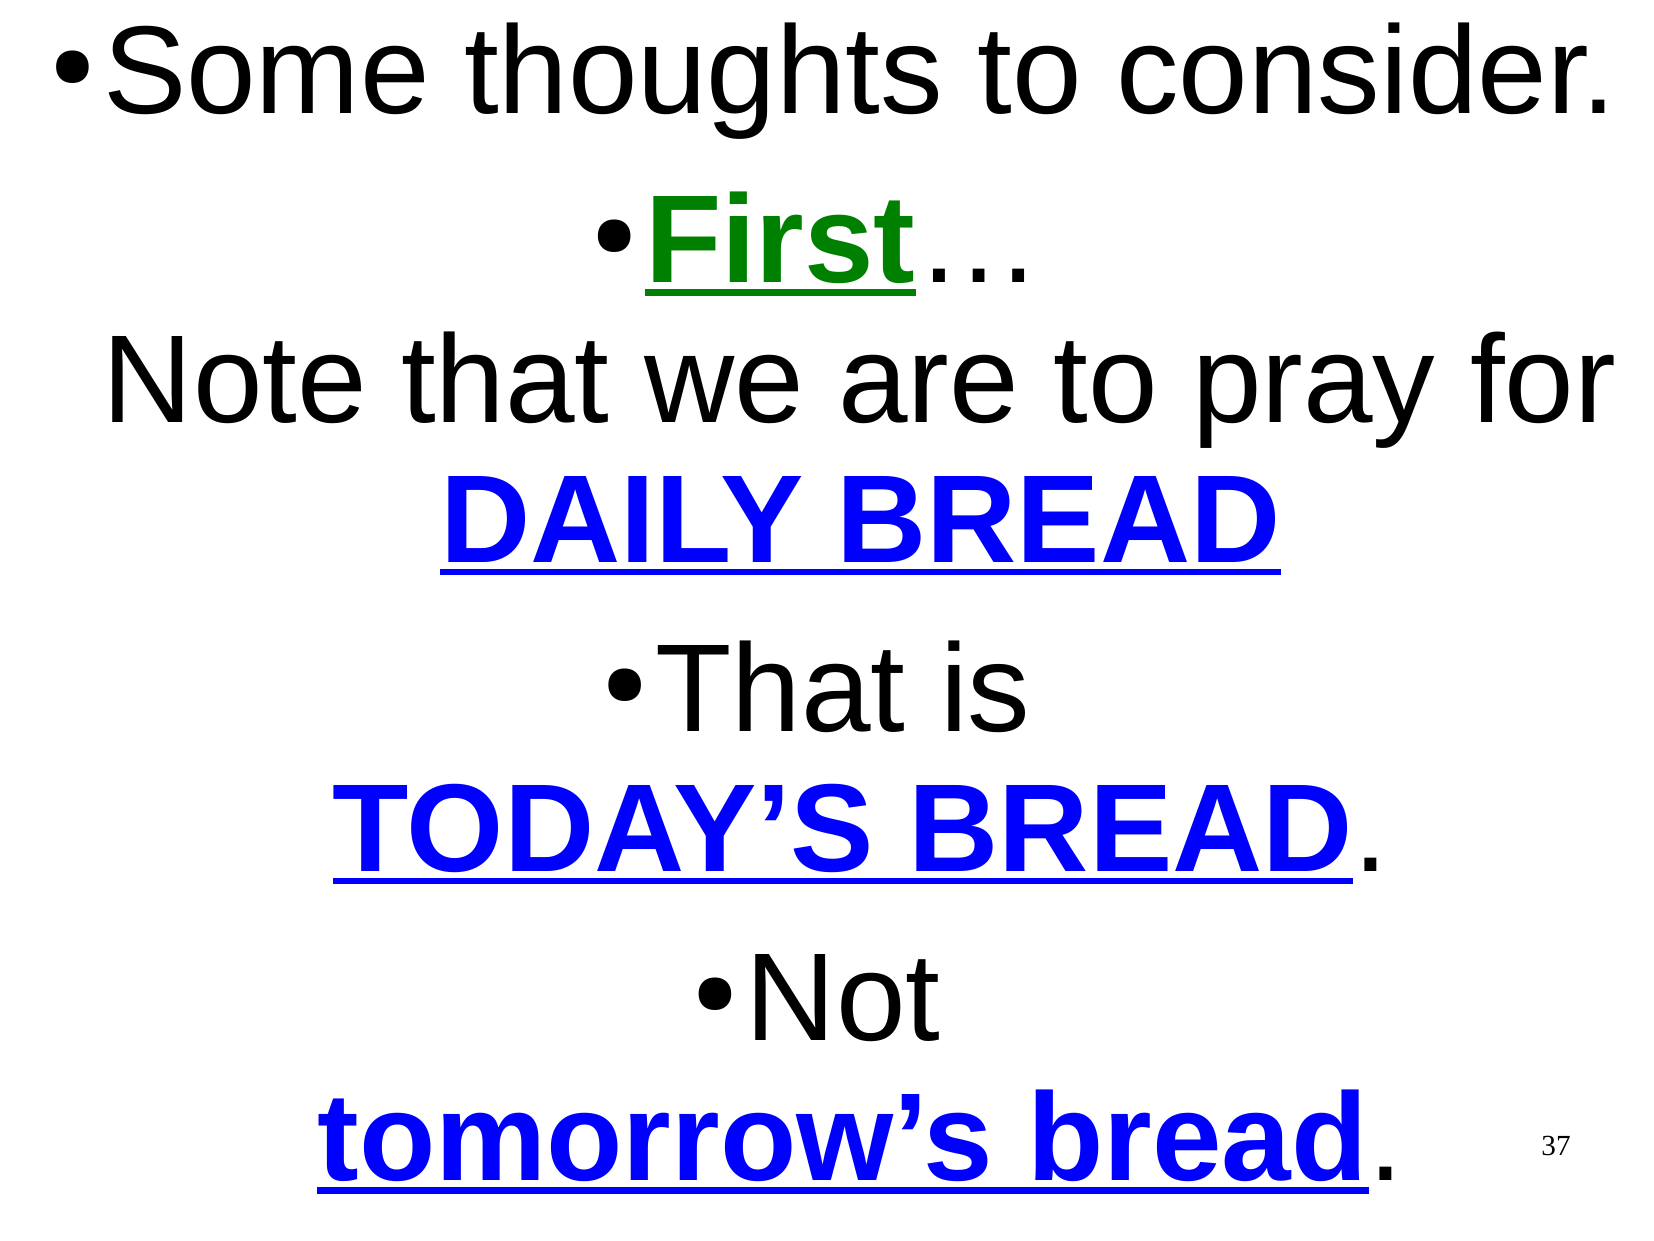

# Some thoughts to consider.
First… 
Note that we are to pray for
DAILY BREAD
That is
TODAY’S BREAD.
Not
tomorrow’s bread.
37